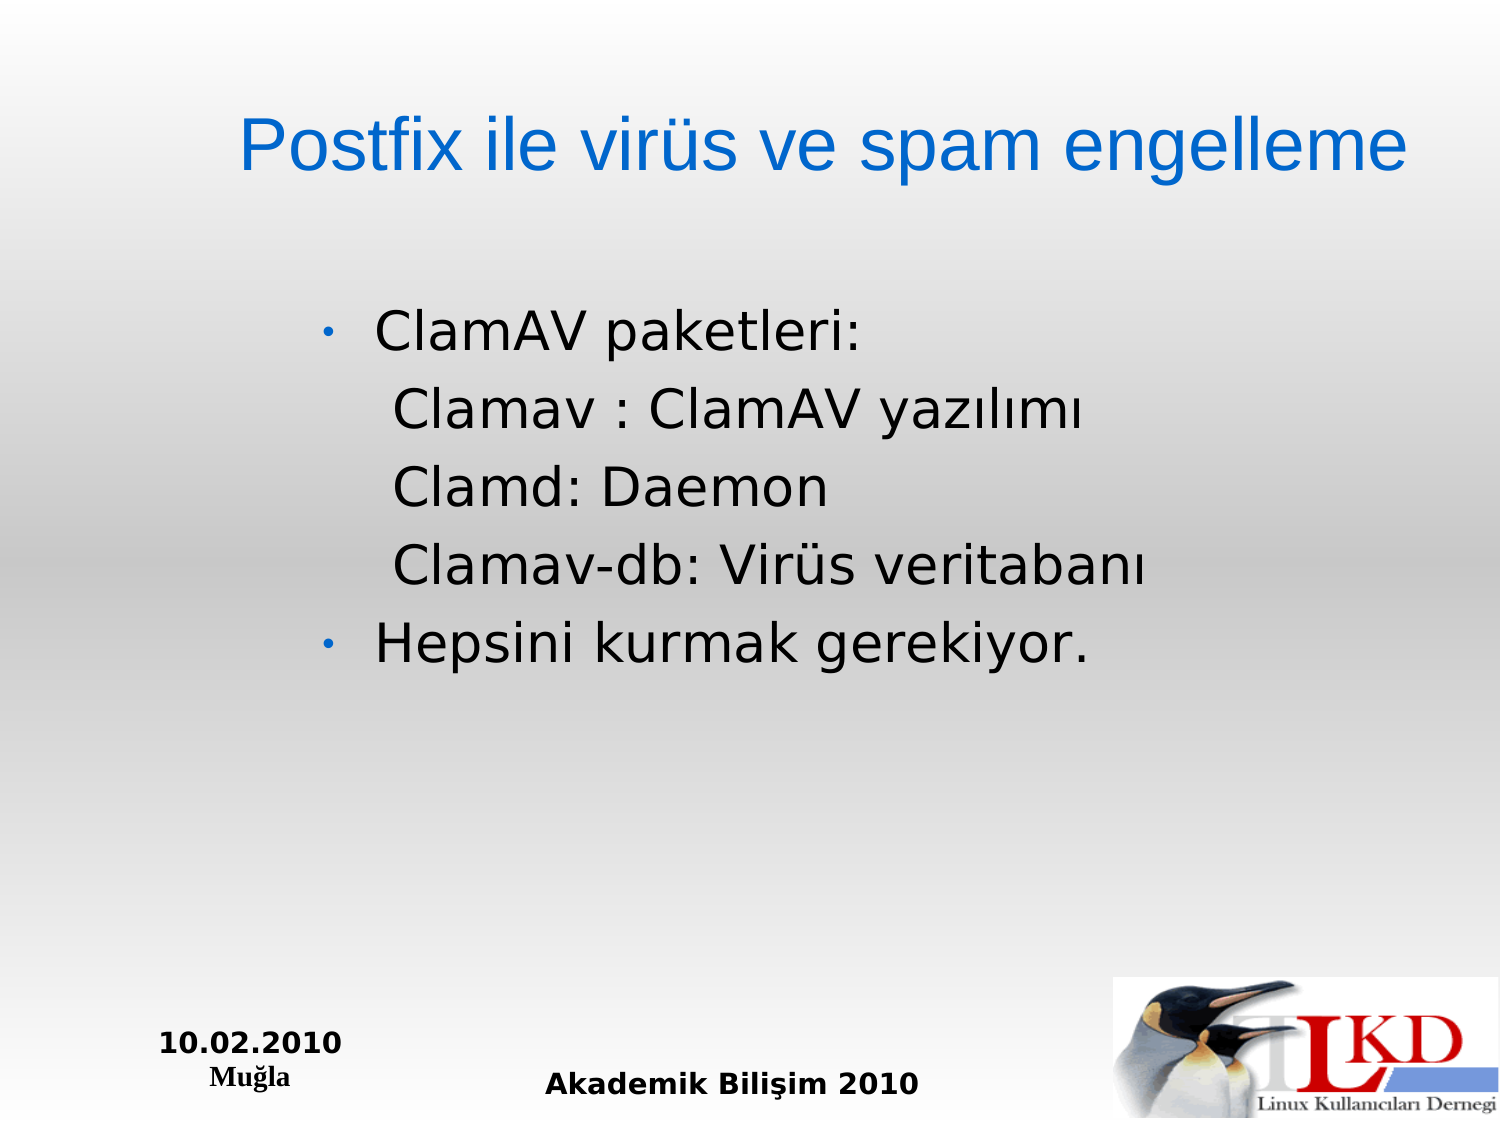

# Postfix ile virüs ve spam engelleme
ClamAV paketleri:
 Clamav : ClamAV yazılımı
 Clamd: Daemon
 Clamav-db: Virüs veritabanı
Hepsini kurmak gerekiyor.